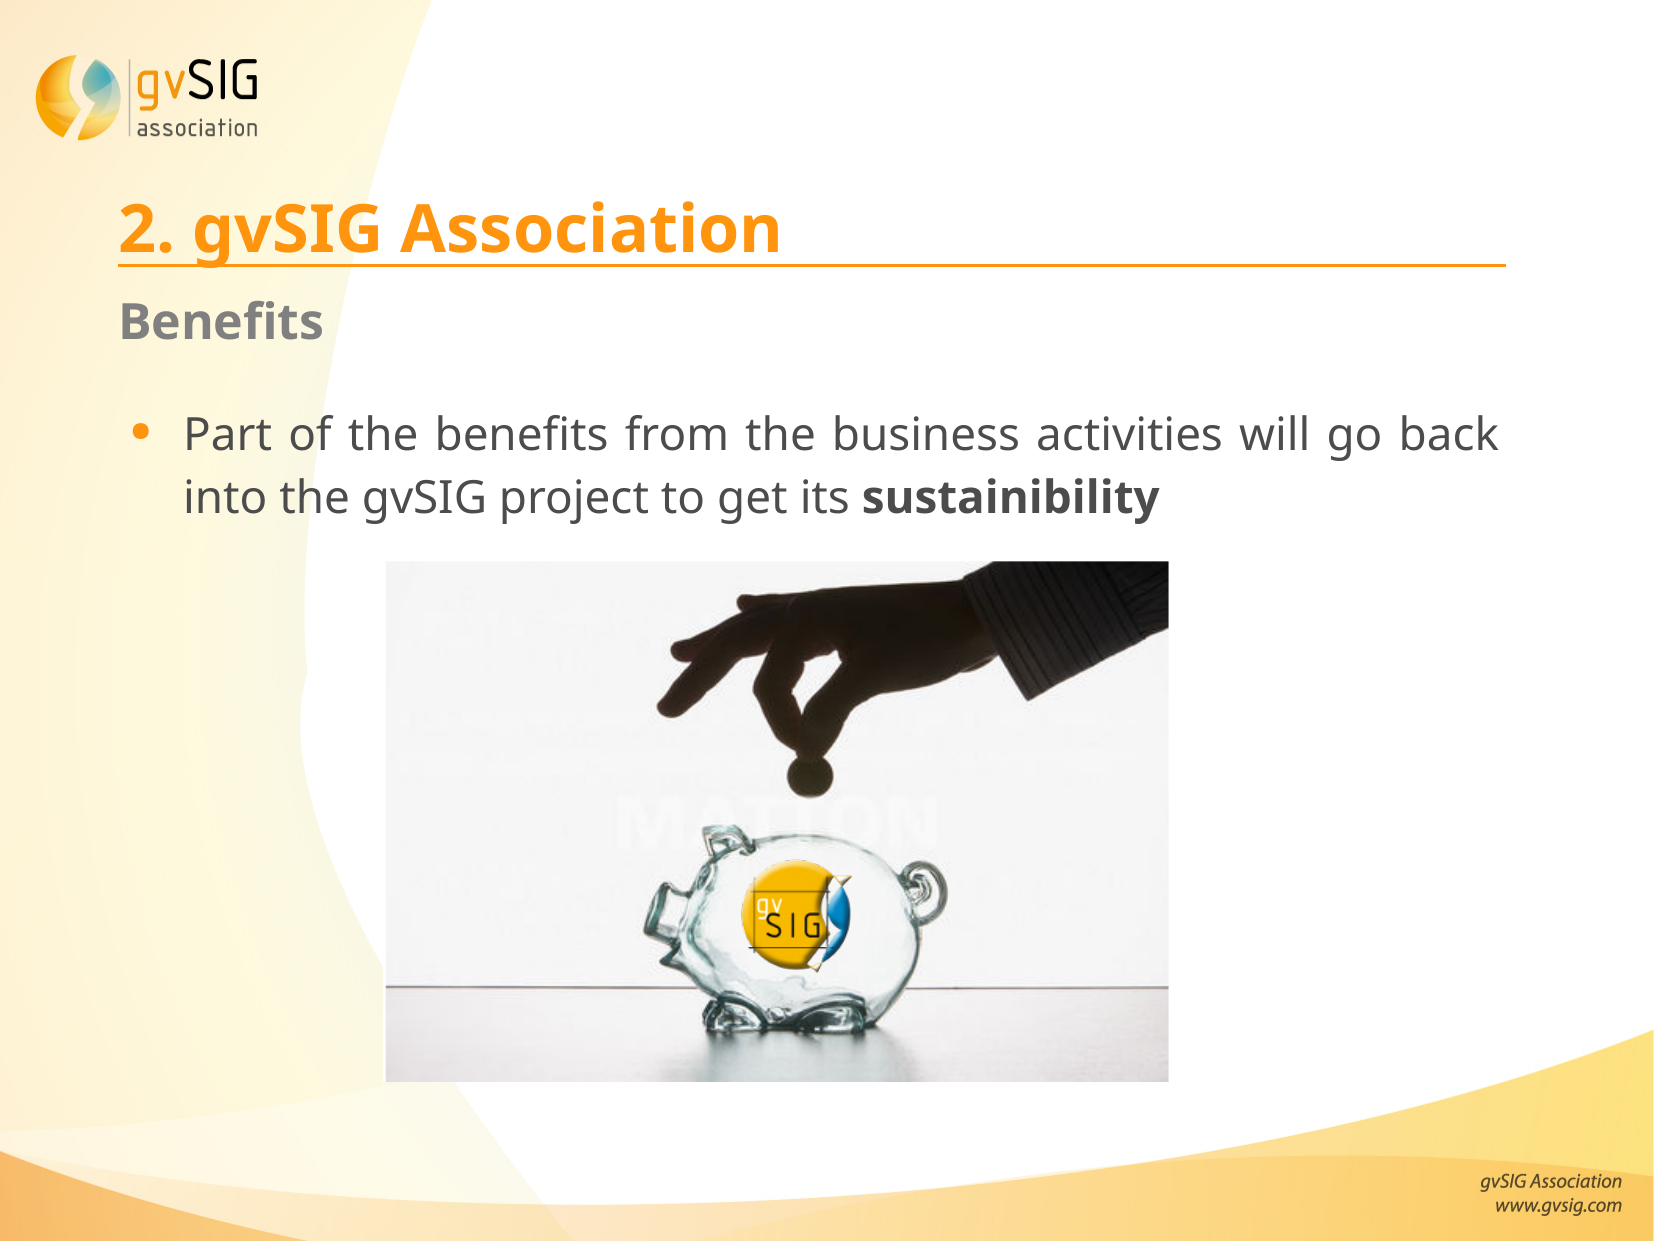

# 2. gvSIG Association
Part of the benefits from the business activities will go back into the gvSIG project to get its sustainibility
Benefits